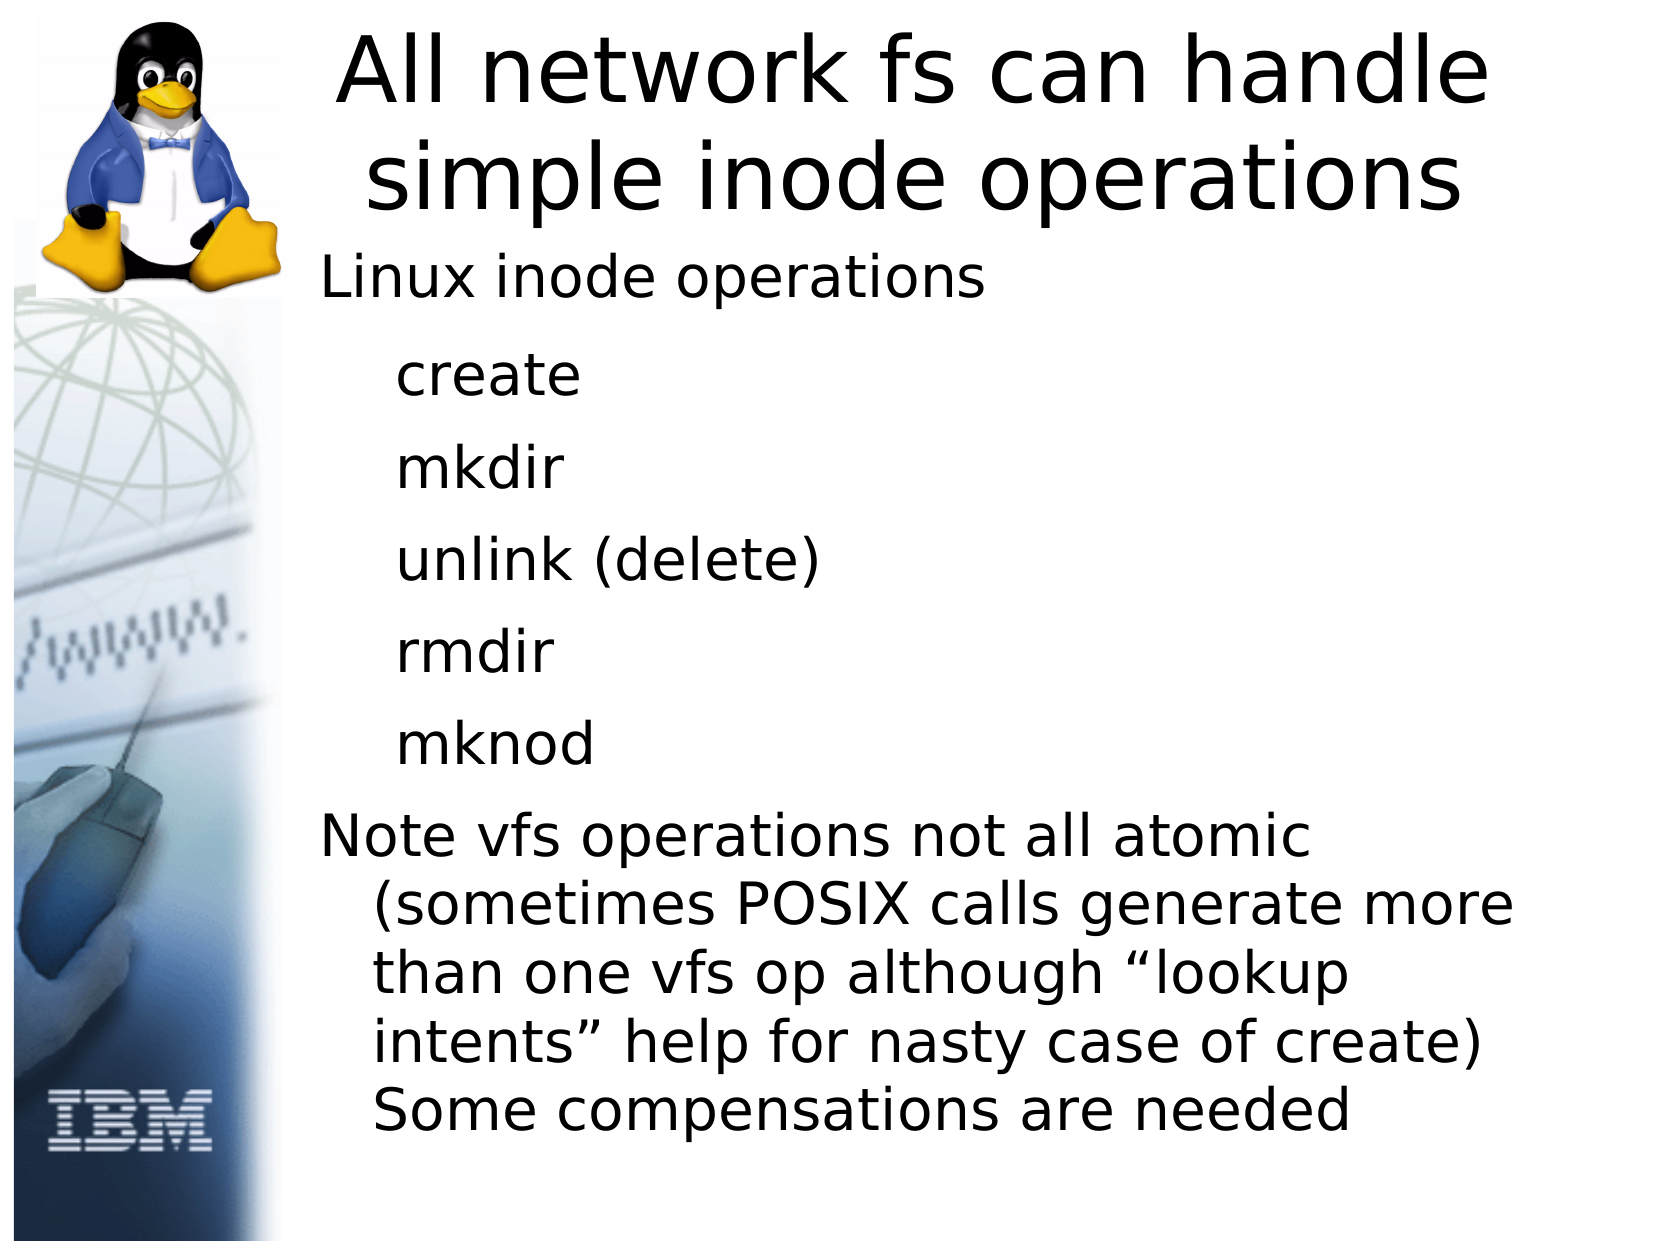

# All network fs can handle simple inode operations
Linux inode operations
create
mkdir
unlink (delete)
rmdir
mknod
Note vfs operations not all atomic (sometimes POSIX calls generate more than one vfs op although “lookup intents” help for nasty case of create) Some compensations are needed